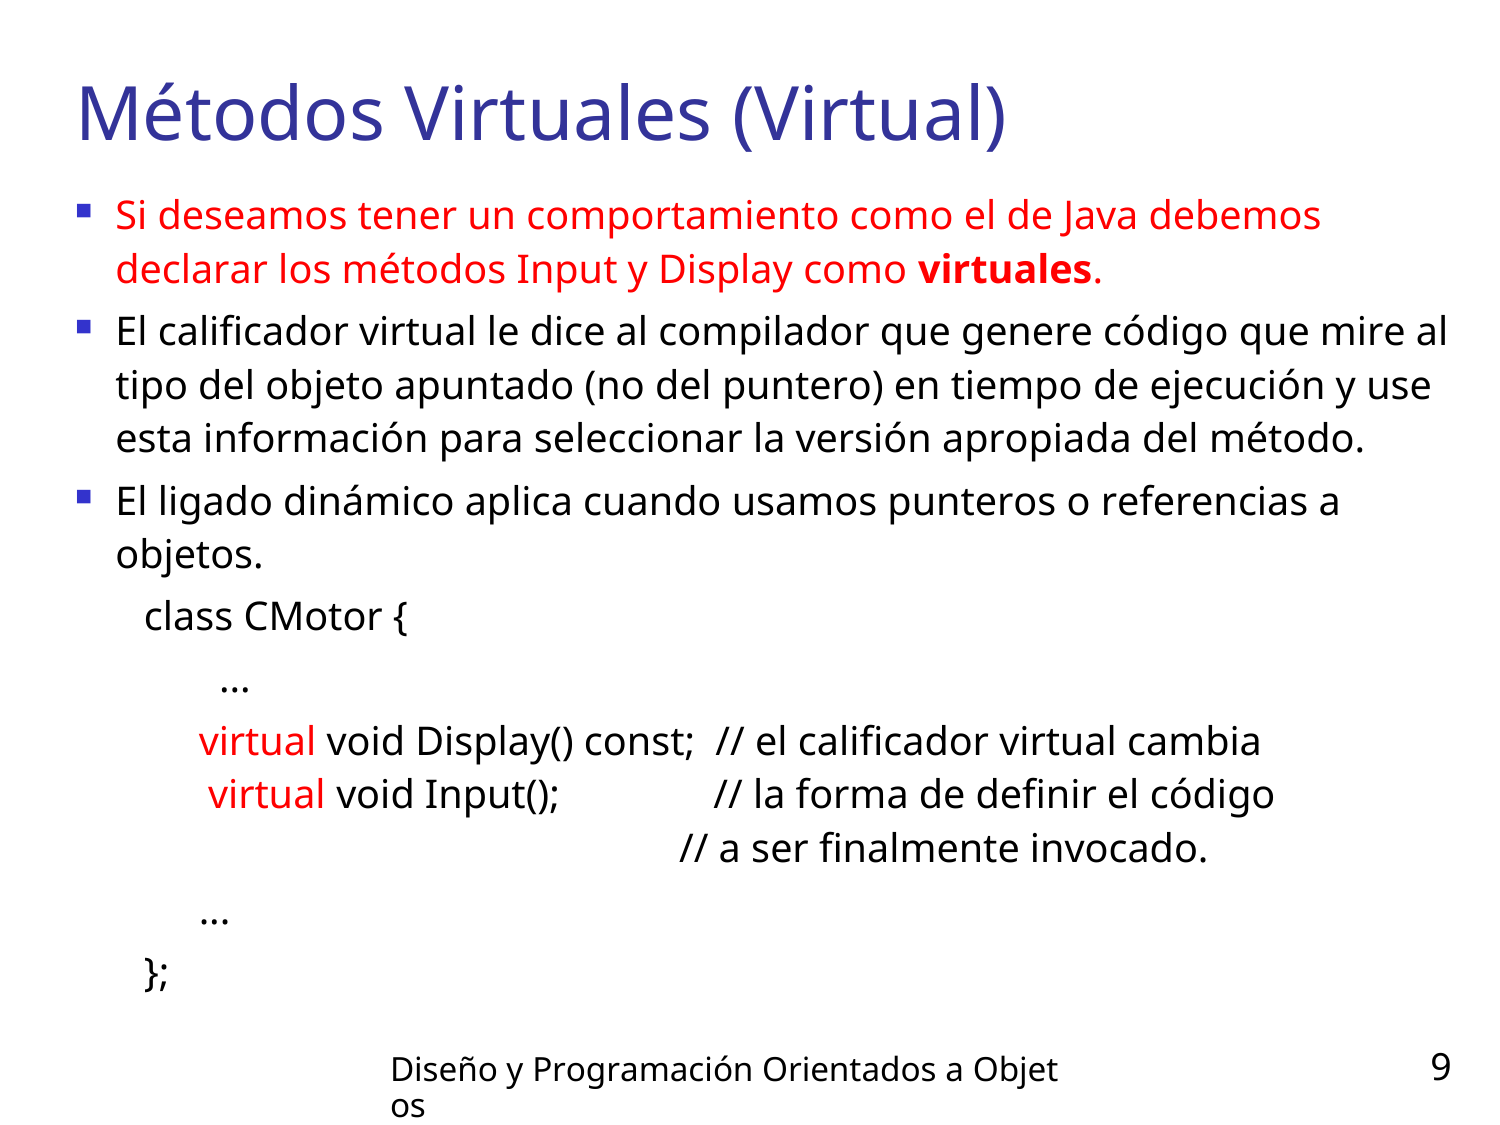

# Métodos Virtuales (Virtual)‏
Si deseamos tener un comportamiento como el de Java debemos declarar los métodos Input y Display como virtuales.
El calificador virtual le dice al compilador que genere código que mire al tipo del objeto apuntado (no del puntero) en tiempo de ejecución y use esta información para seleccionar la versión apropiada del método.
El ligado dinámico aplica cuando usamos punteros o referencias a objetos.
			 	class CMotor {
 		 ...
 			virtual void Display() const; // el calificador virtual cambia
 virtual void Input(); // la forma de definir el código
 // a ser finalmente invocado.
 				...
 			 	};
Diseño y Programación Orientados a Objetos
9